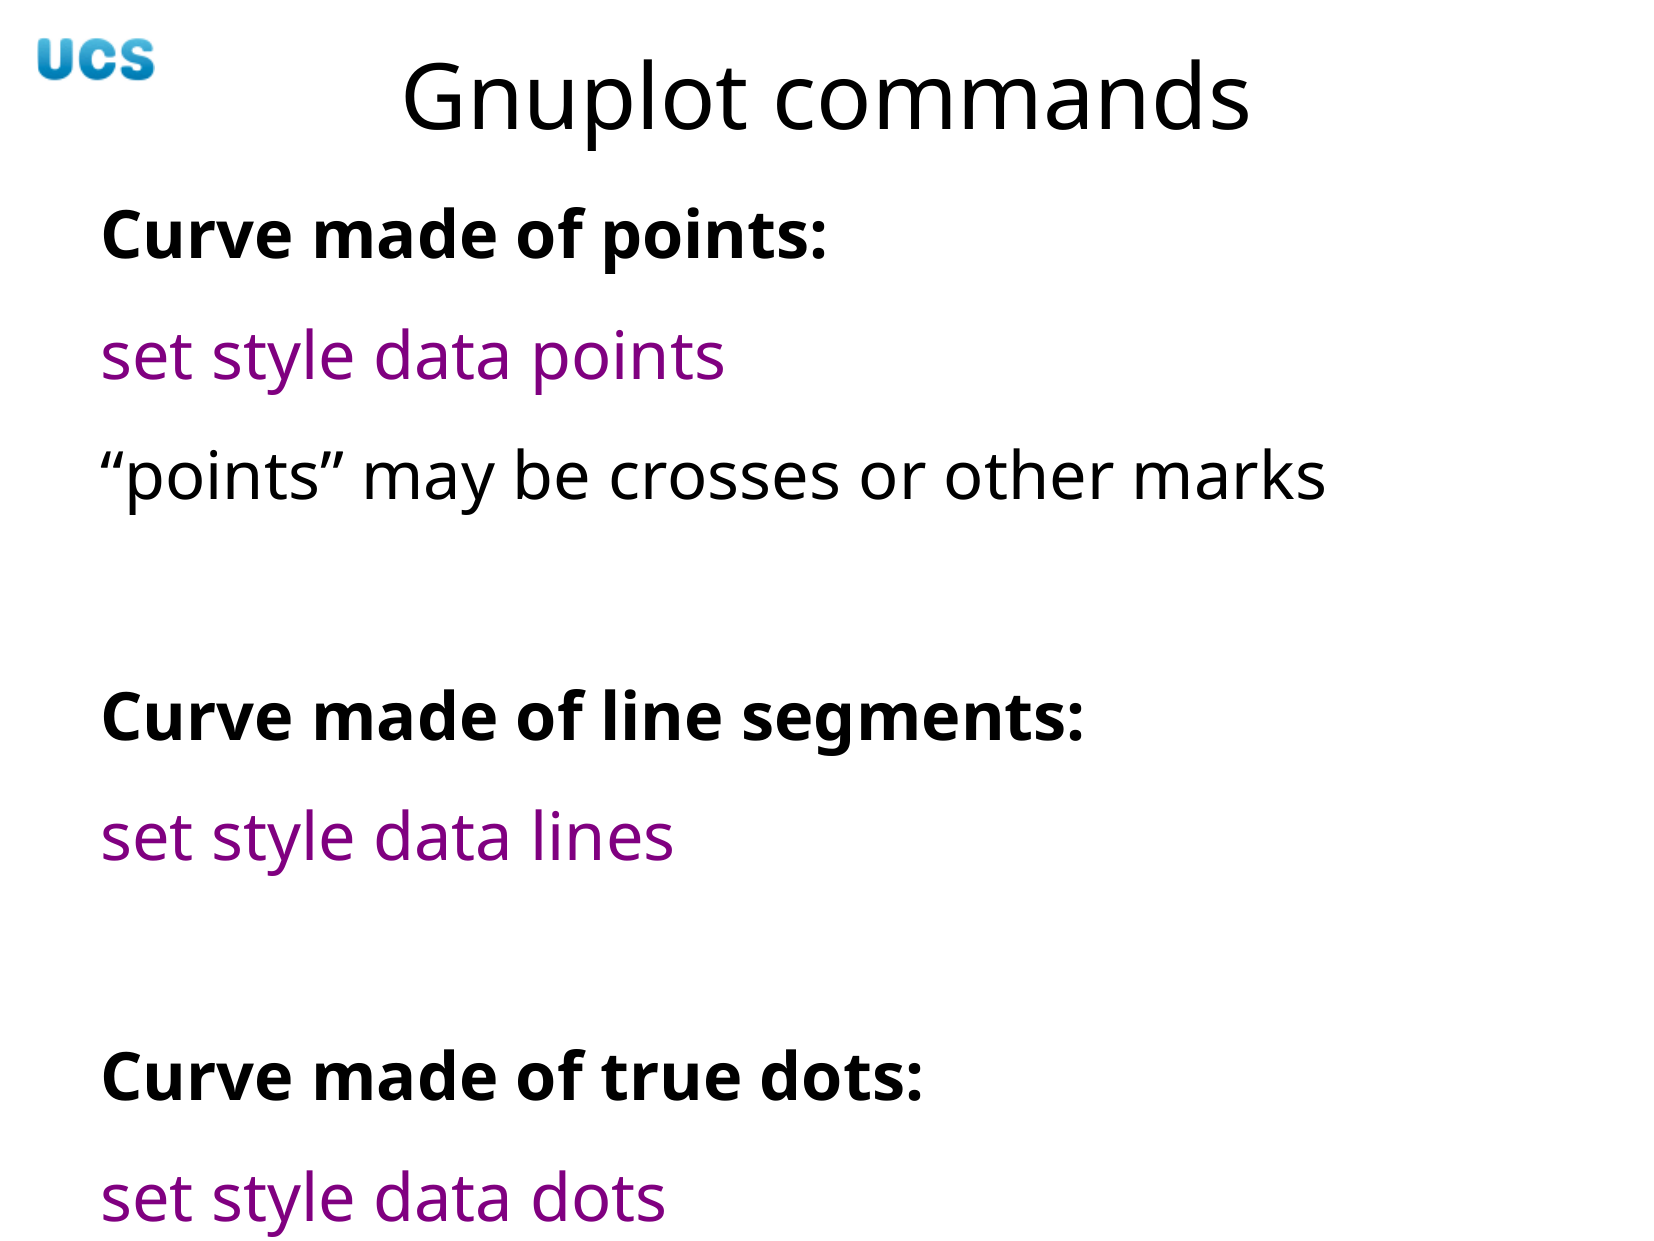

# Gnuplot commands
Curve made of points:
set style data points
“points” may be crosses or other marks
Curve made of line segments:
set style data lines
Curve made of true dots:
set style data dots